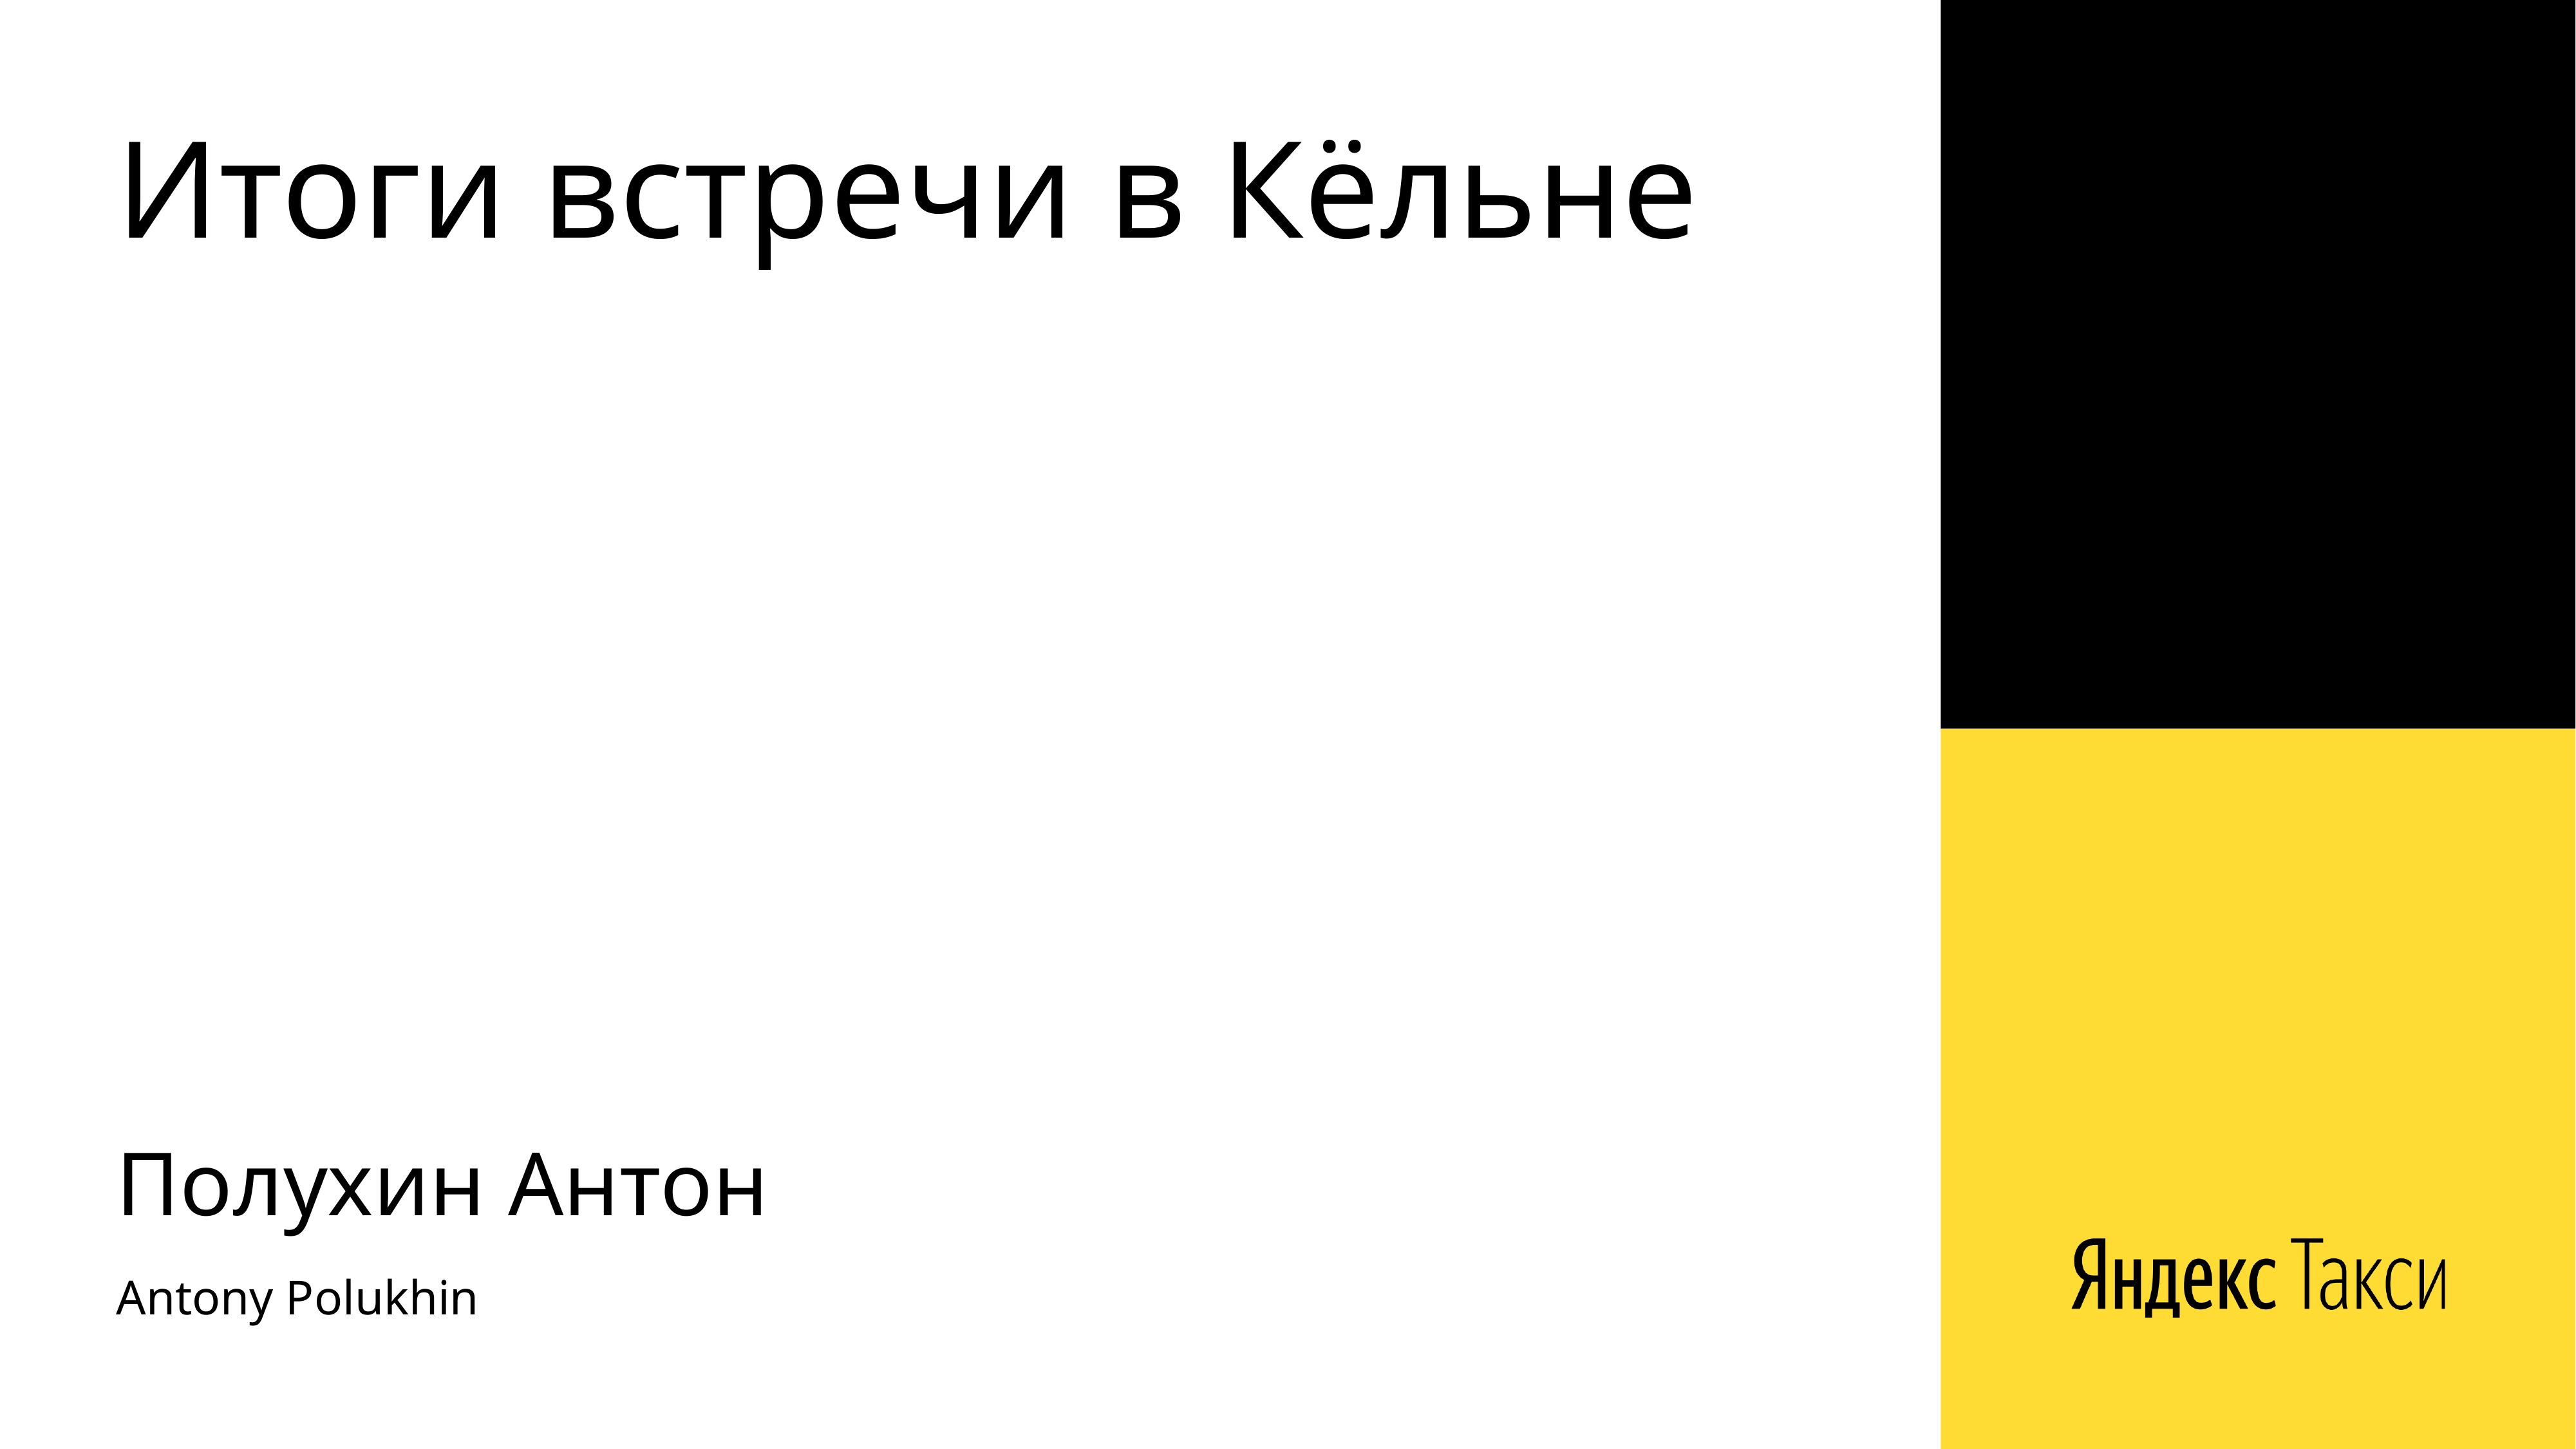

Итоги встречи в Кёльне
Полухин Антон
# Antony Polukhin